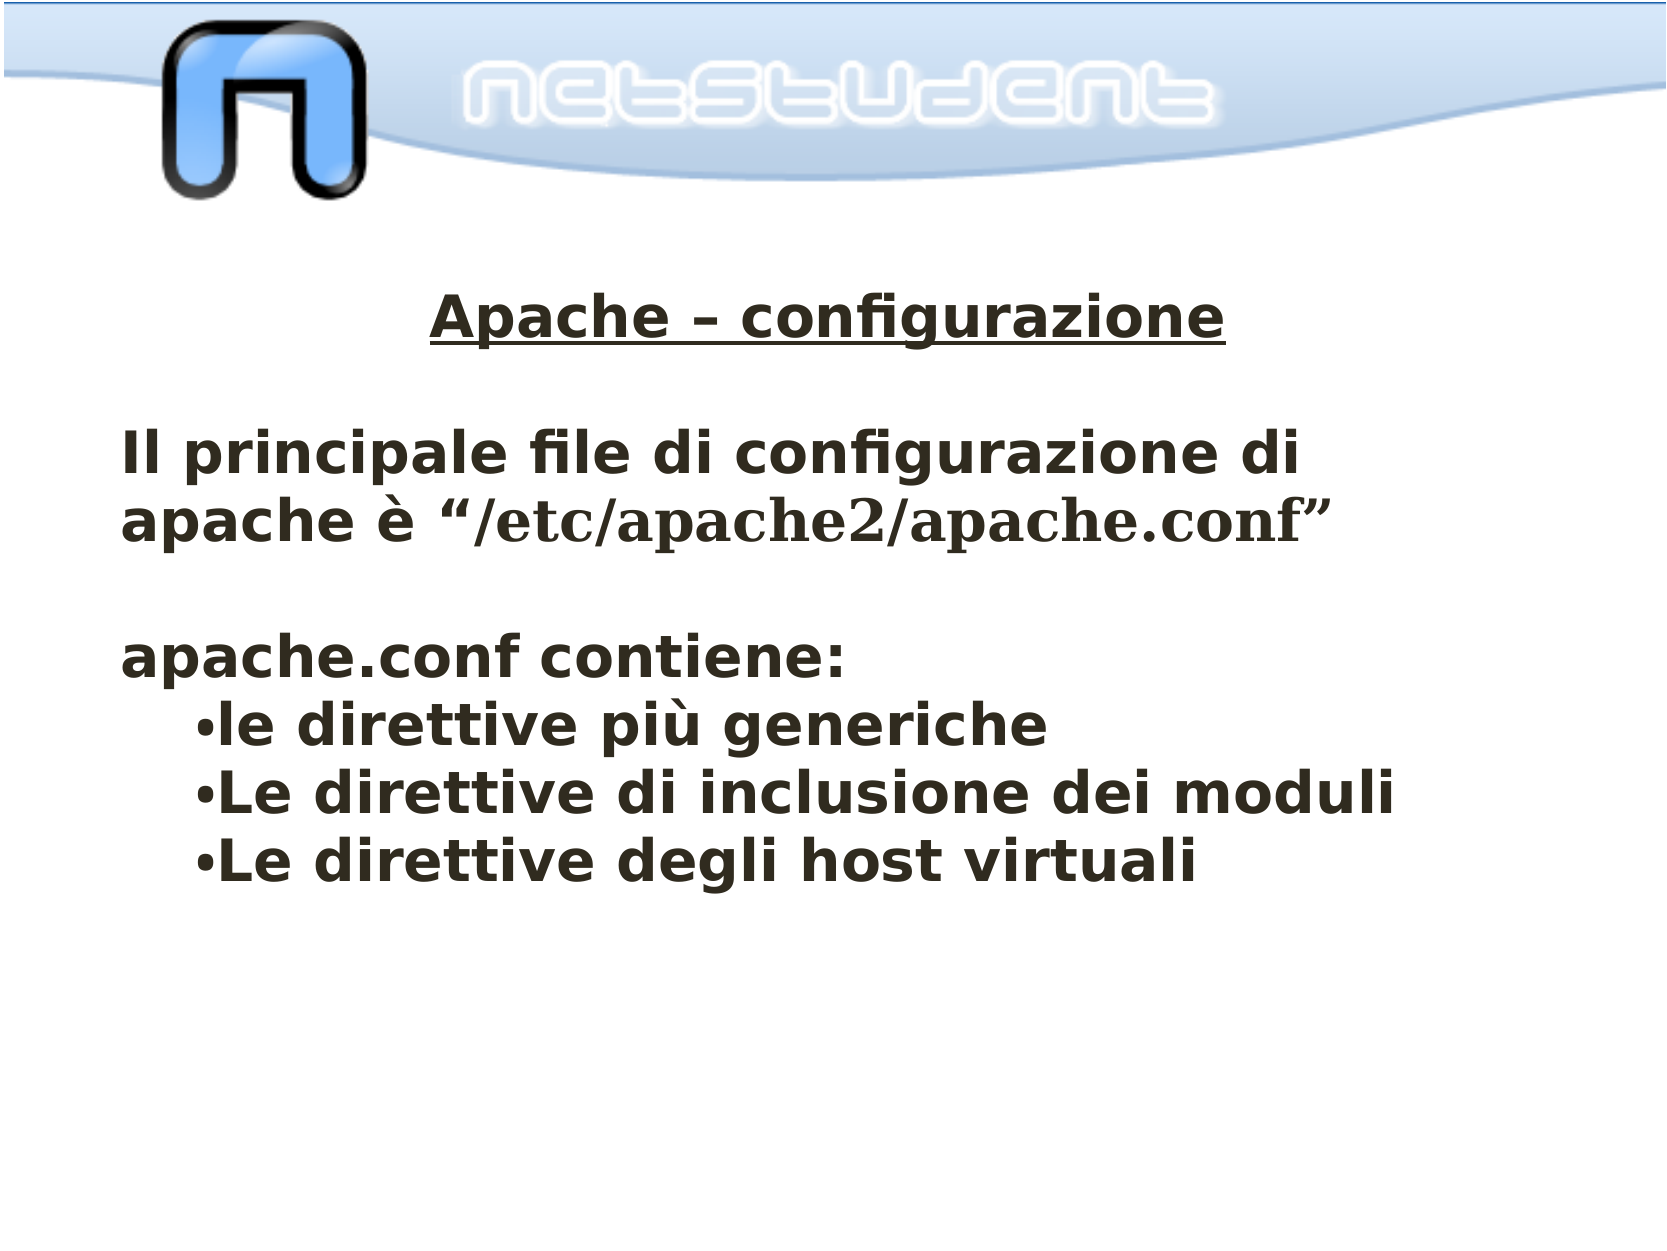

Apache – configurazione
Il principale file di configurazione di apache è “/etc/apache2/apache.conf”
apache.conf contiene:
le direttive più generiche
Le direttive di inclusione dei moduli
Le direttive degli host virtuali